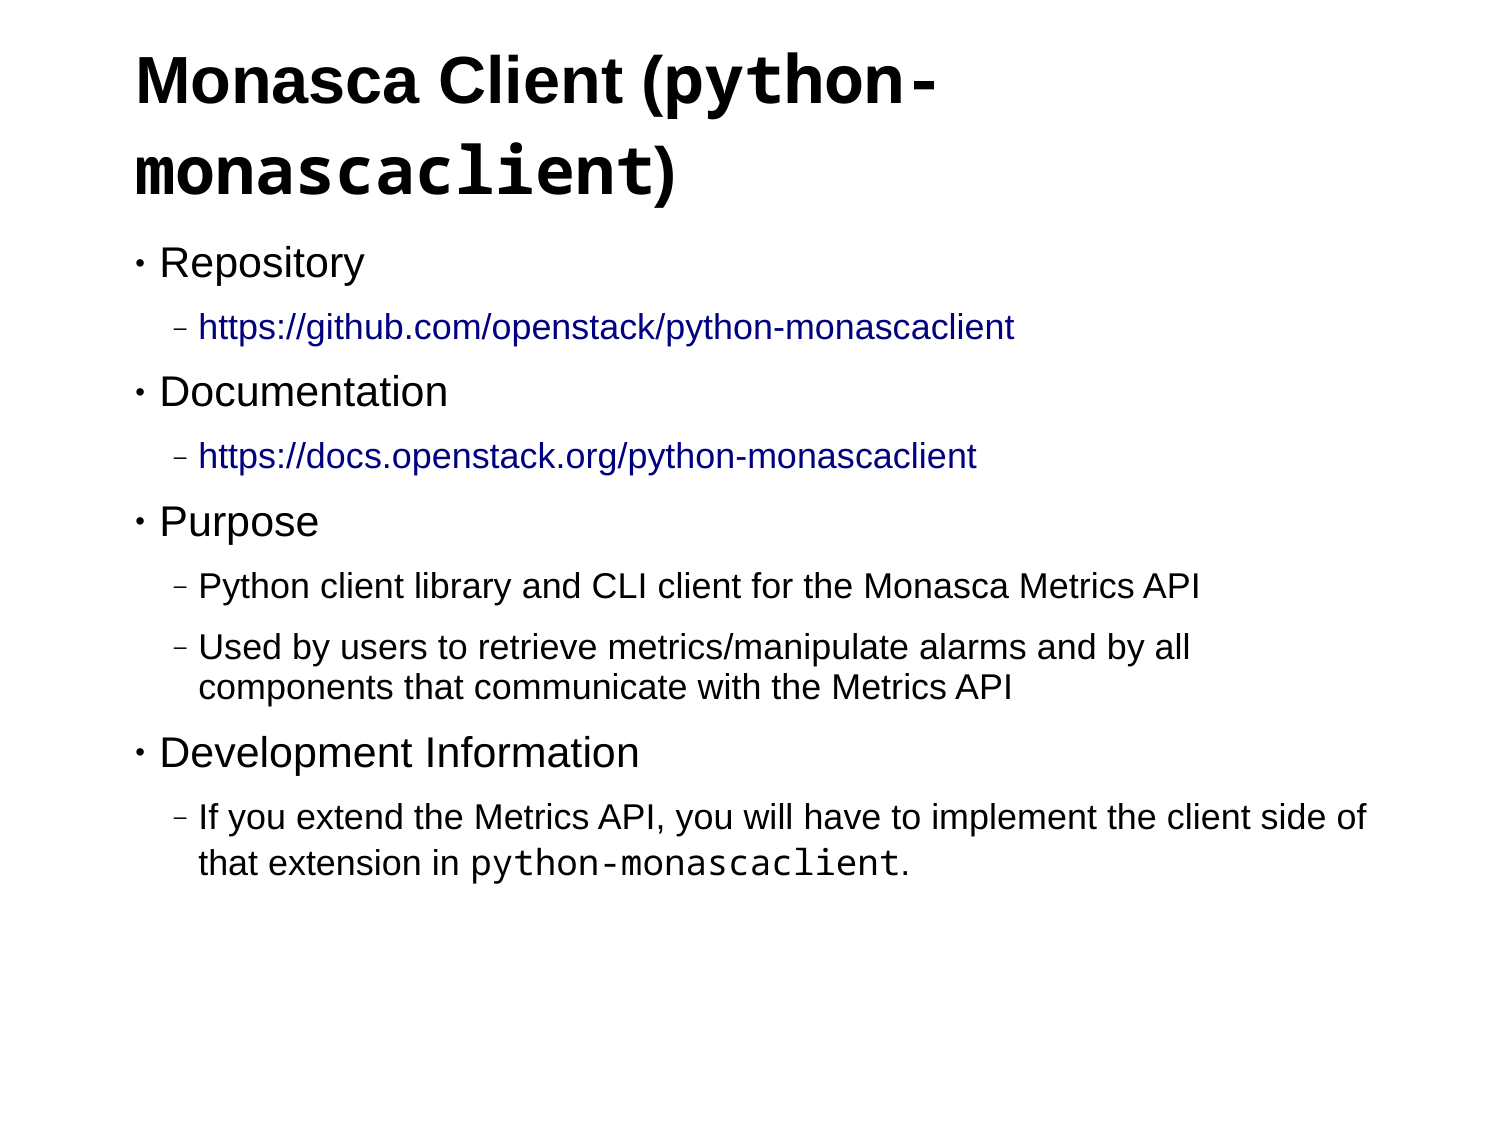

# Monasca Client (python-monascaclient)
Repository
https://github.com/openstack/python-monascaclient
Documentation
https://docs.openstack.org/python-monascaclient
Purpose
Python client library and CLI client for the Monasca Metrics API
Used by users to retrieve metrics/manipulate alarms and by all components that communicate with the Metrics API
Development Information
If you extend the Metrics API, you will have to implement the client side of that extension in python-monascaclient.